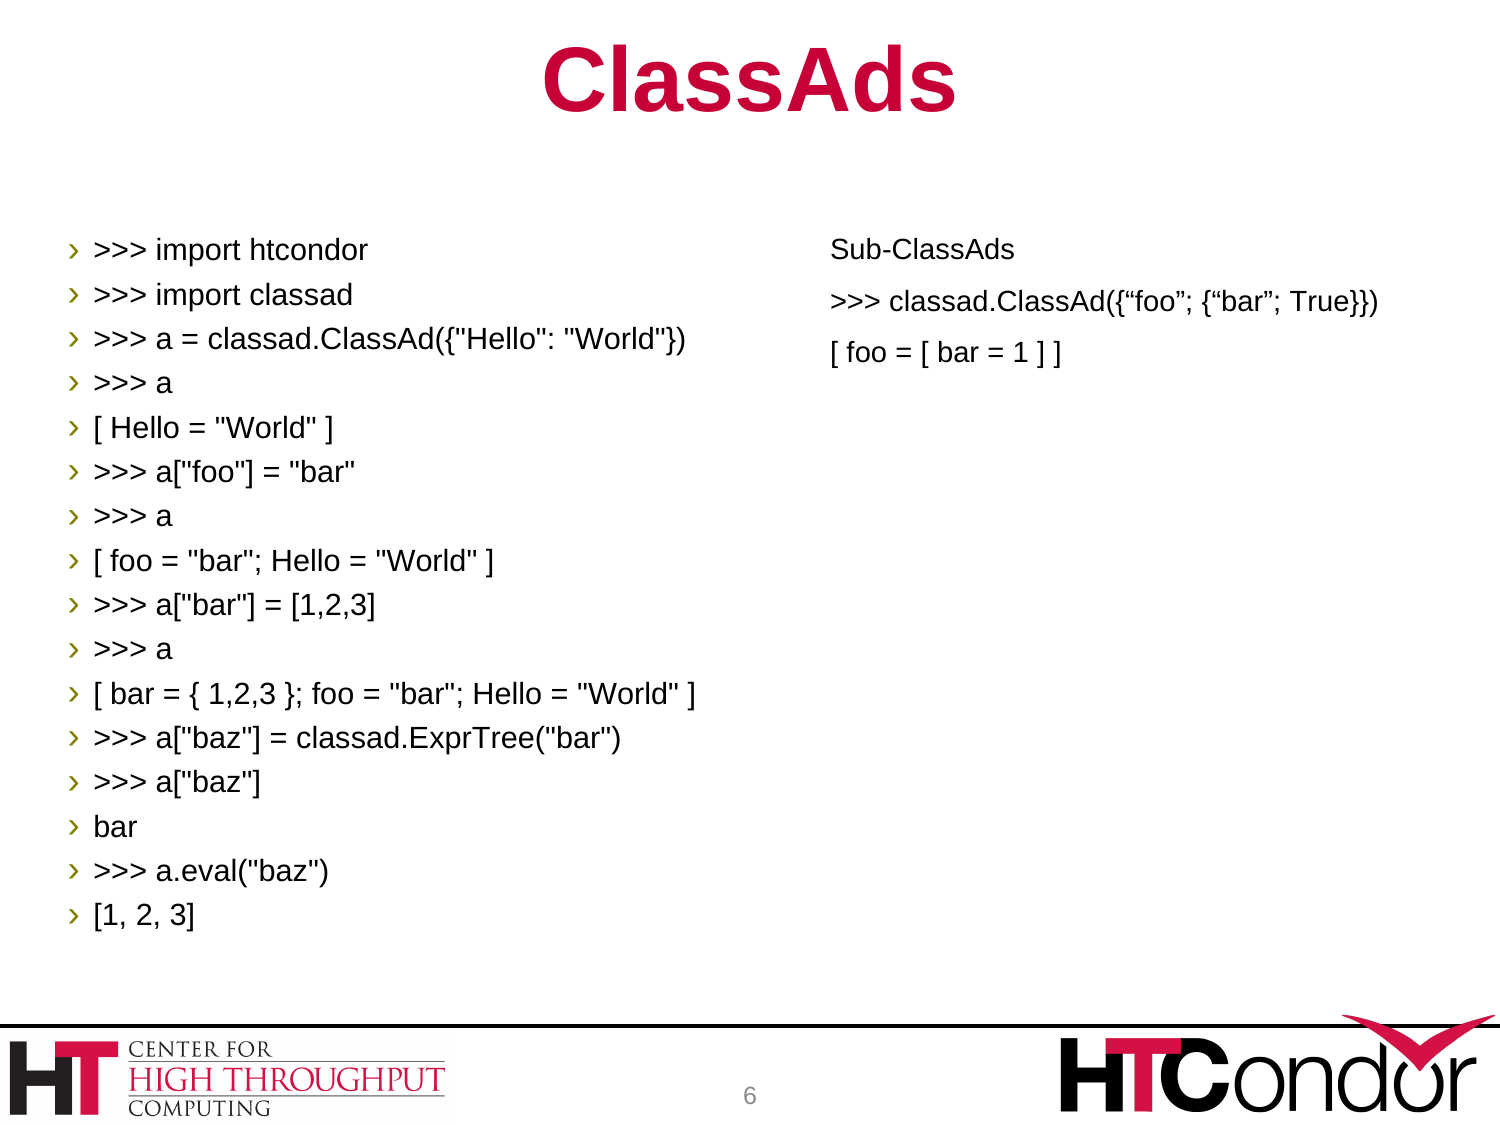

# ClassAds
>>> import htcondor
>>> import classad
>>> a = classad.ClassAd({"Hello": "World"})
>>> a
[ Hello = "World" ]
>>> a["foo"] = "bar"
>>> a
[ foo = "bar"; Hello = "World" ]
>>> a["bar"] = [1,2,3]
>>> a
[ bar = { 1,2,3 }; foo = "bar"; Hello = "World" ]
>>> a["baz"] = classad.ExprTree("bar")
>>> a["baz"]
bar
>>> a.eval("baz")
[1, 2, 3]
Sub-ClassAds
>>> classad.ClassAd({“foo”; {“bar”; True}})
[ foo = [ bar = 1 ] ]